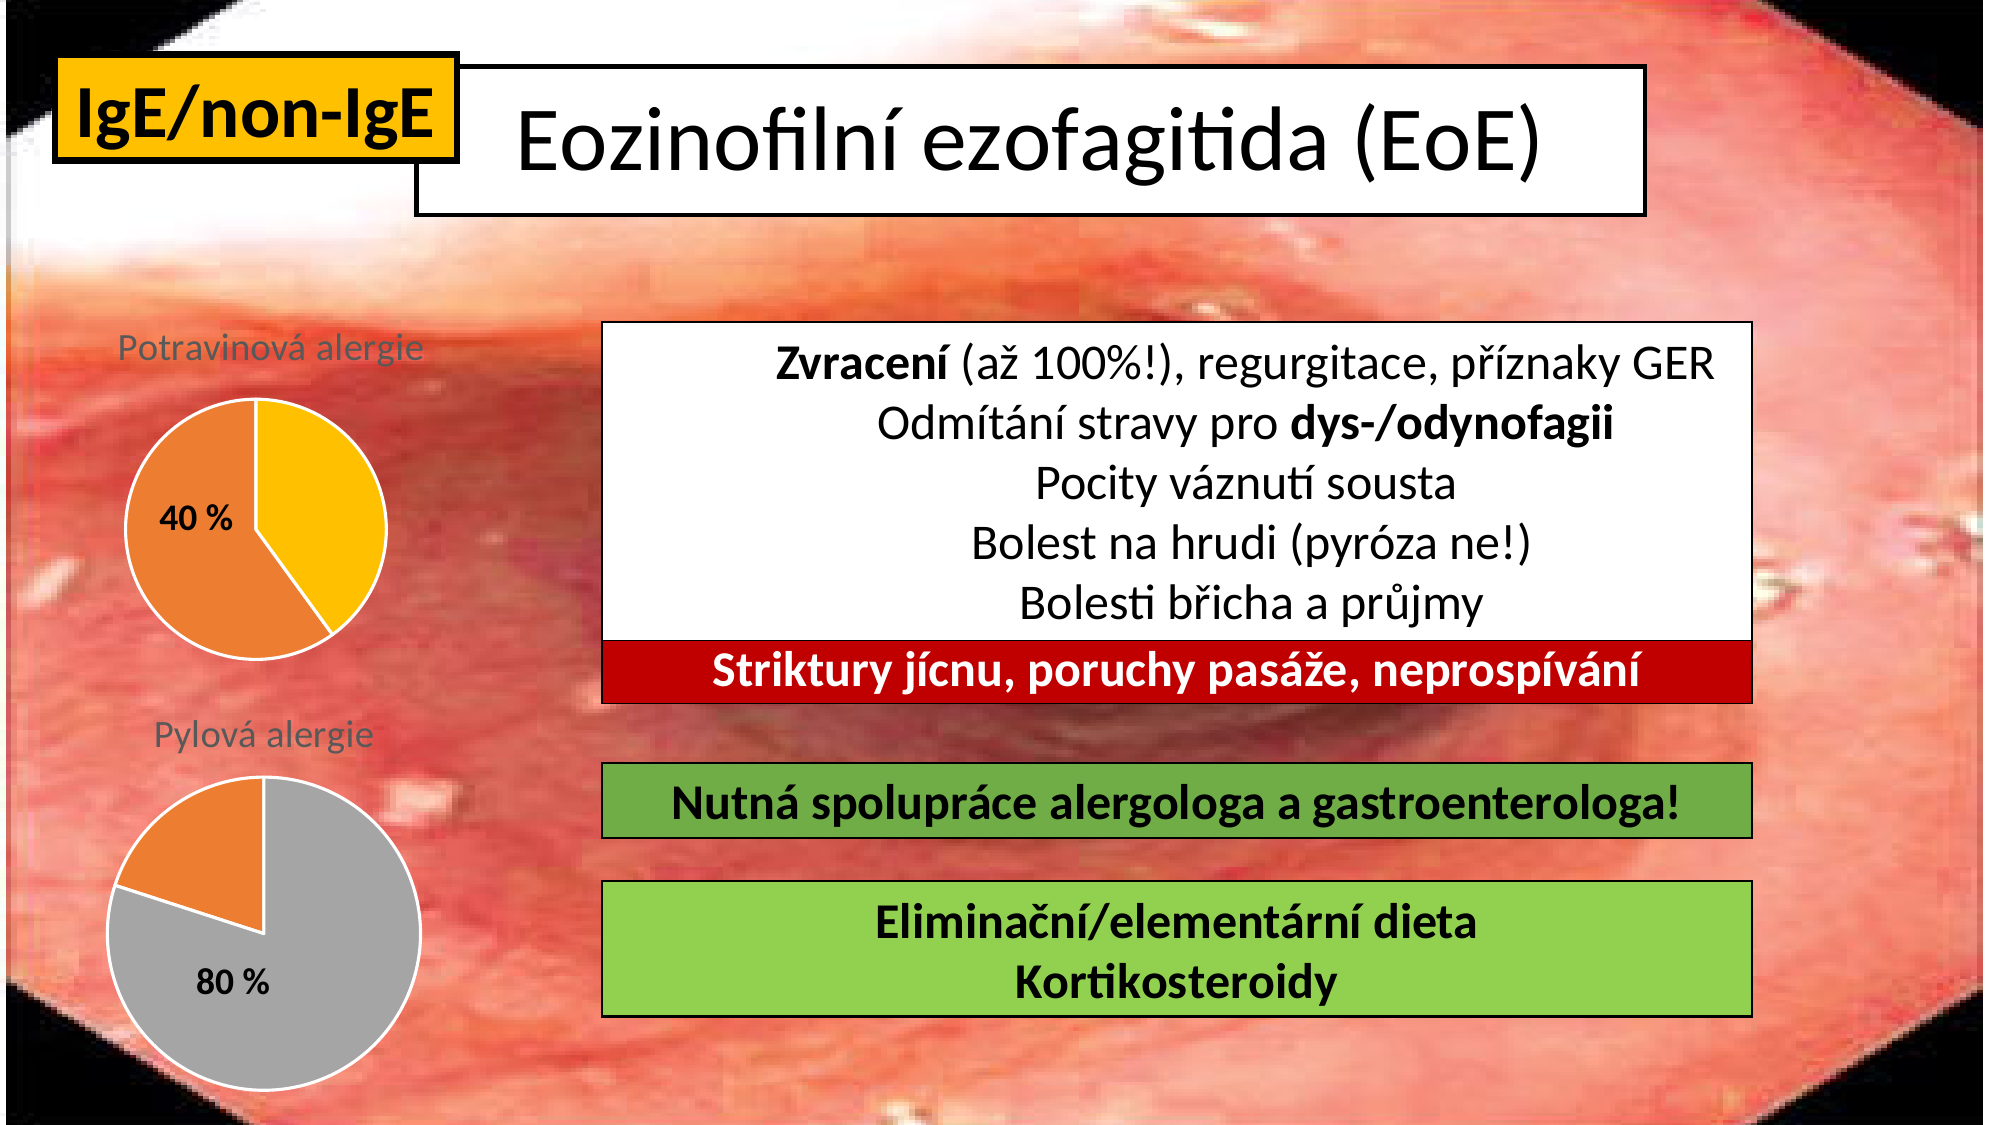

### Chart: Potravinová alergie
| Category | Prodej |
|---|---|
| 1. čtvrt. | 6.0 |
| 2. čtvrt. | 4.0 |
| None | 0.0 |
| None | 0.0 |IgE/non-IgE
Eozinofilní ezofagitida (EoE)
Zvracení (až 100%!), regurgitace, příznaky GER
Odmítání stravy pro dys-/odynofagii
Pocity váznutí sousta
Bolest na hrudi (pyróza ne!)
Bolesti břicha a průjmy
40 %
Striktury jícnu, poruchy pasáže, neprospívání
### Chart: Pylová alergie
| Category | Pylová alergie |
|---|---|
| None | 2.0 |
| None | 8.0 |
| None | 0.0 |
| None | 0.0 |Nutná spolupráce alergologa a gastroenterologa!
Eliminační/elementární dieta
Kortikosteroidy
80 %